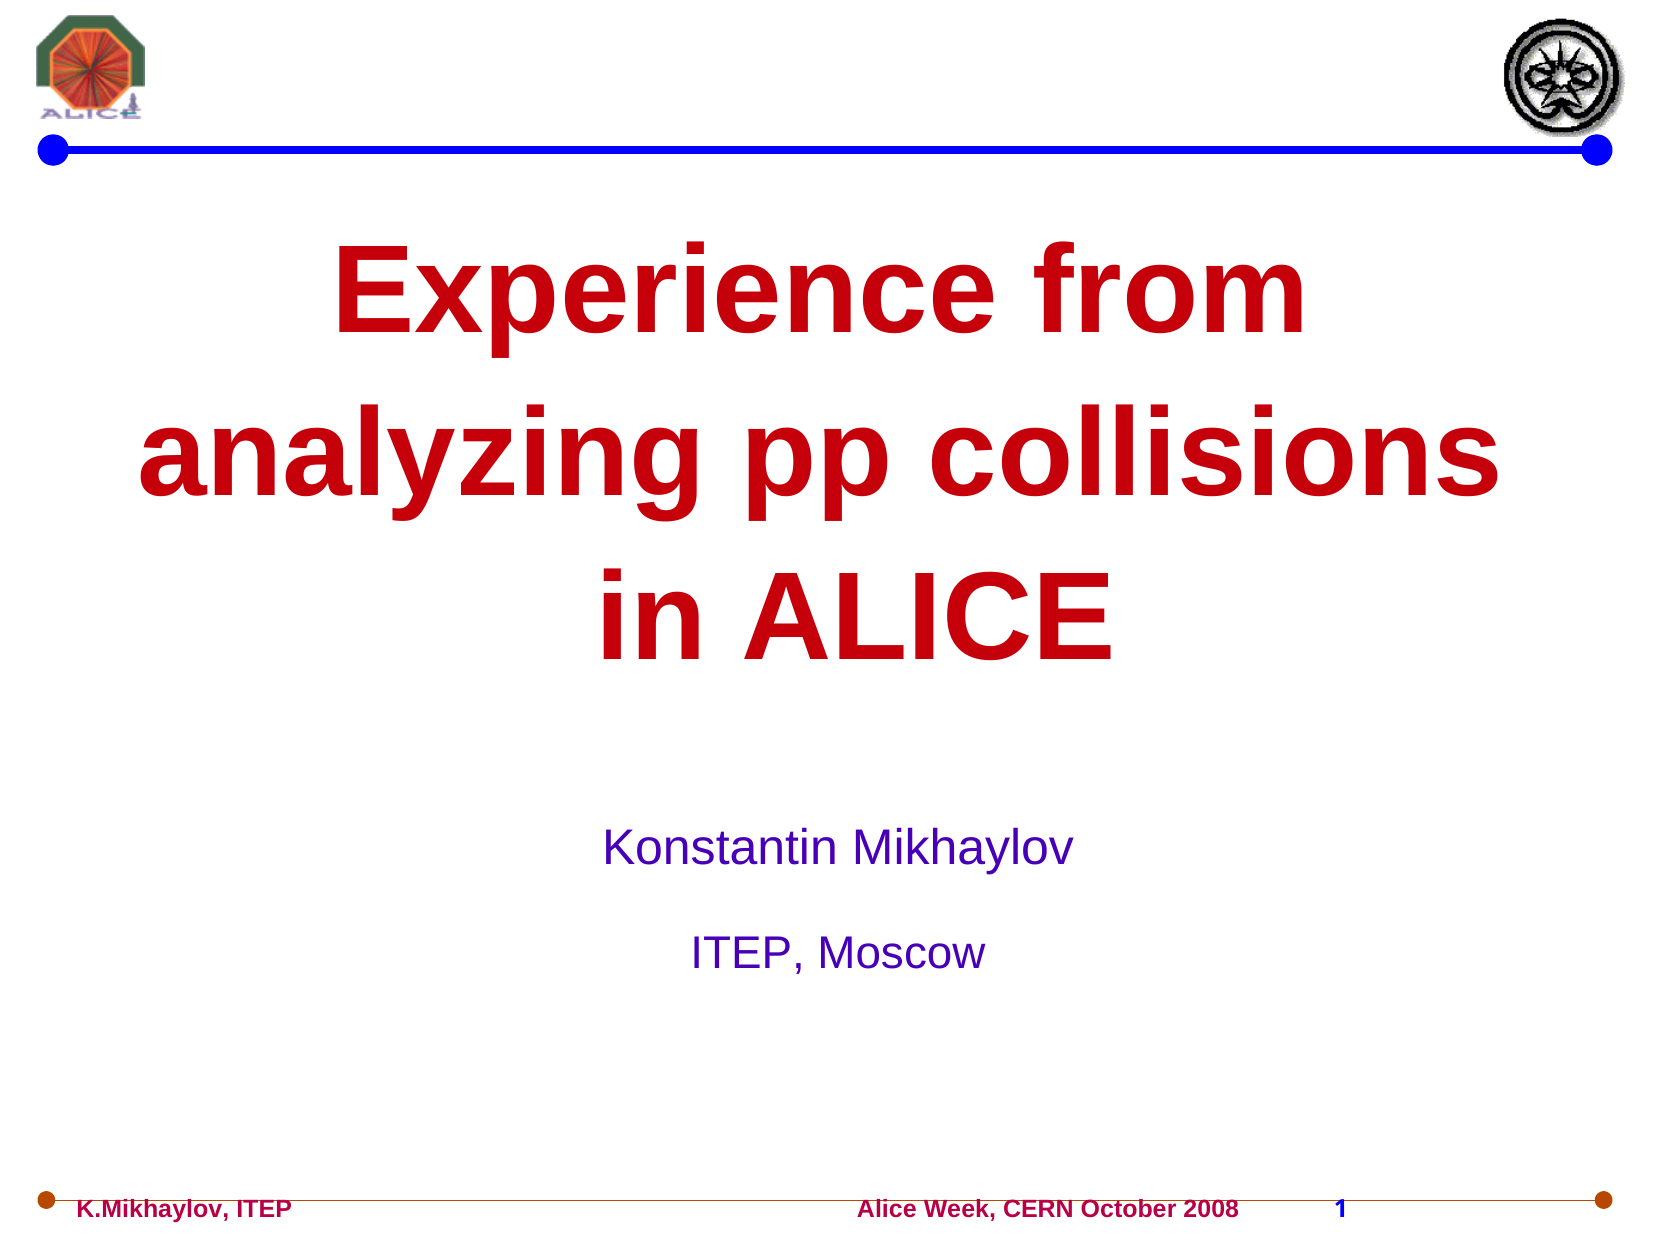

#
Experience from analyzing pp collisions
 in ALICE
Konstantin Mikhaylov
ITEP, Moscow
K.Mikhaylov, ITEP Alice Week, CERN October 2008